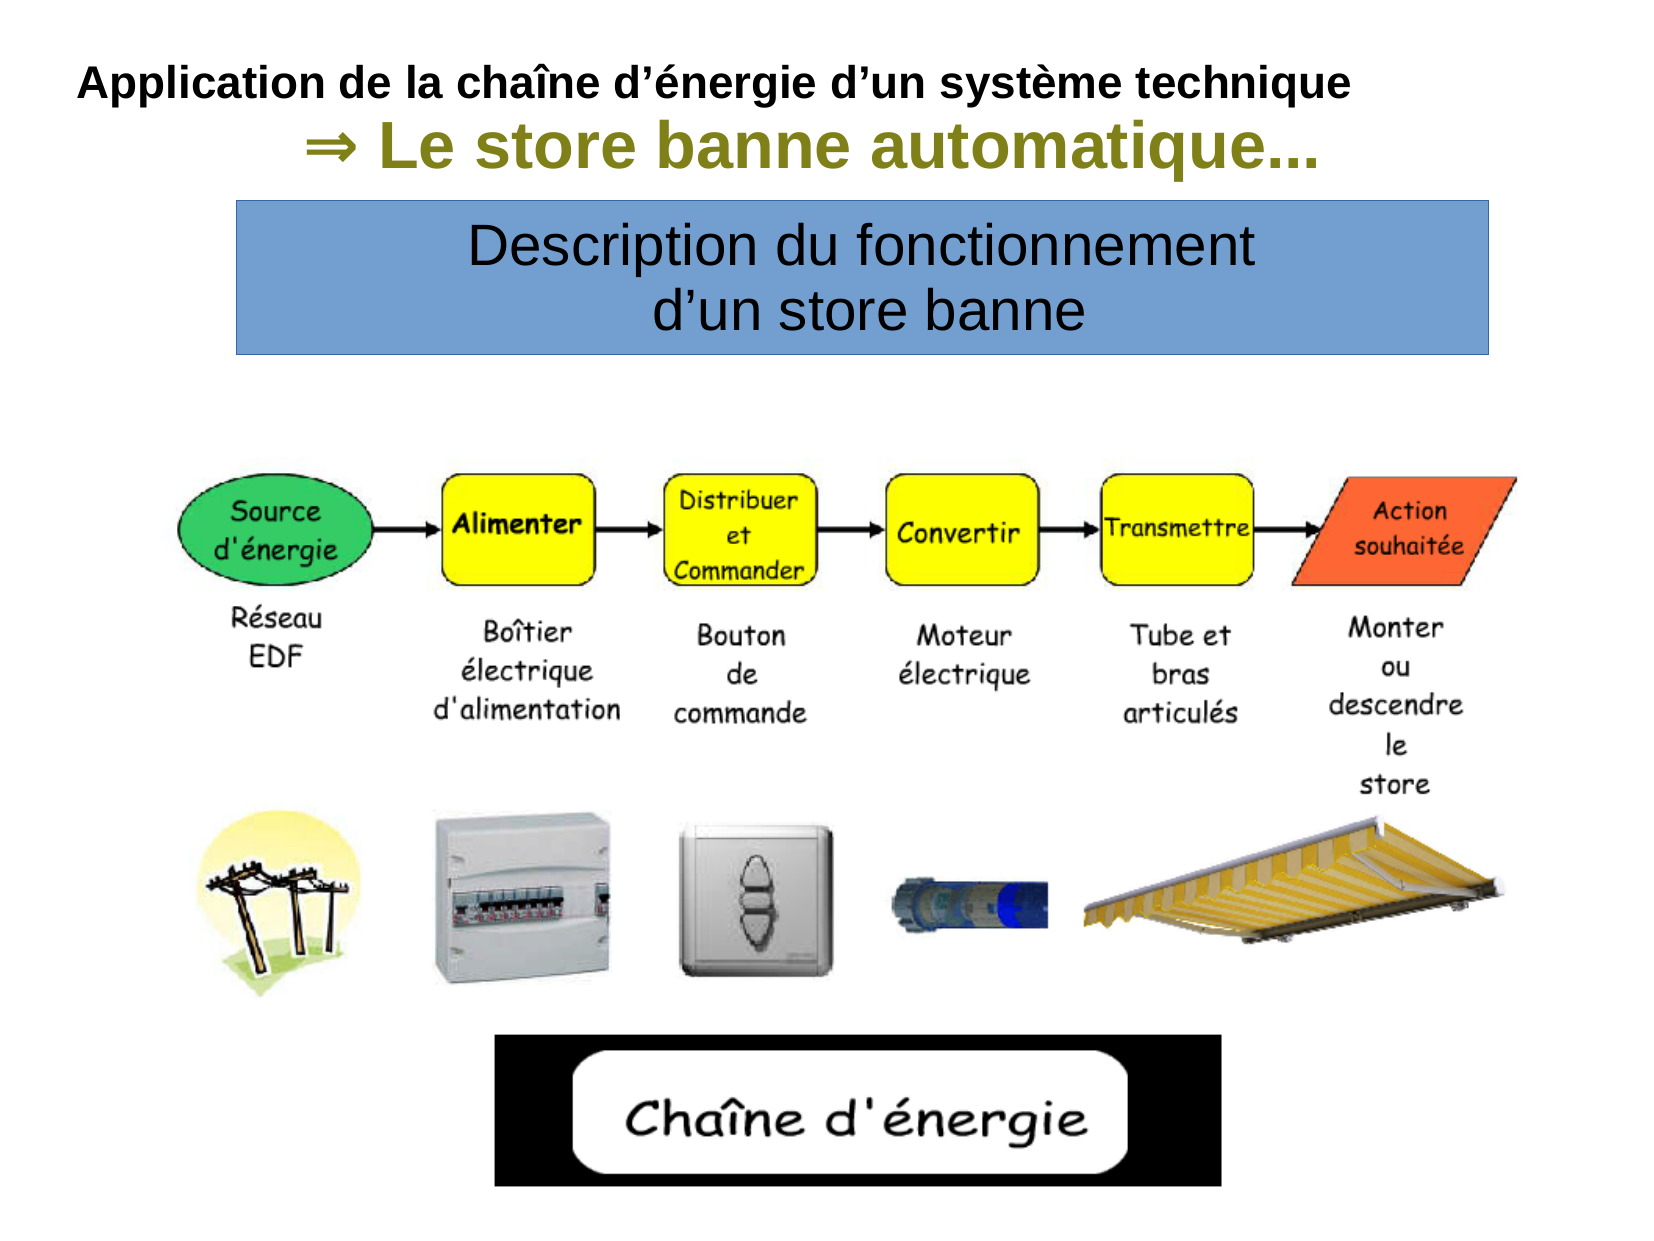

Application de la chaîne d’énergie d’un système technique
⇒ Le store banne automatique...
Description du fonctionnement
 d’un store banne